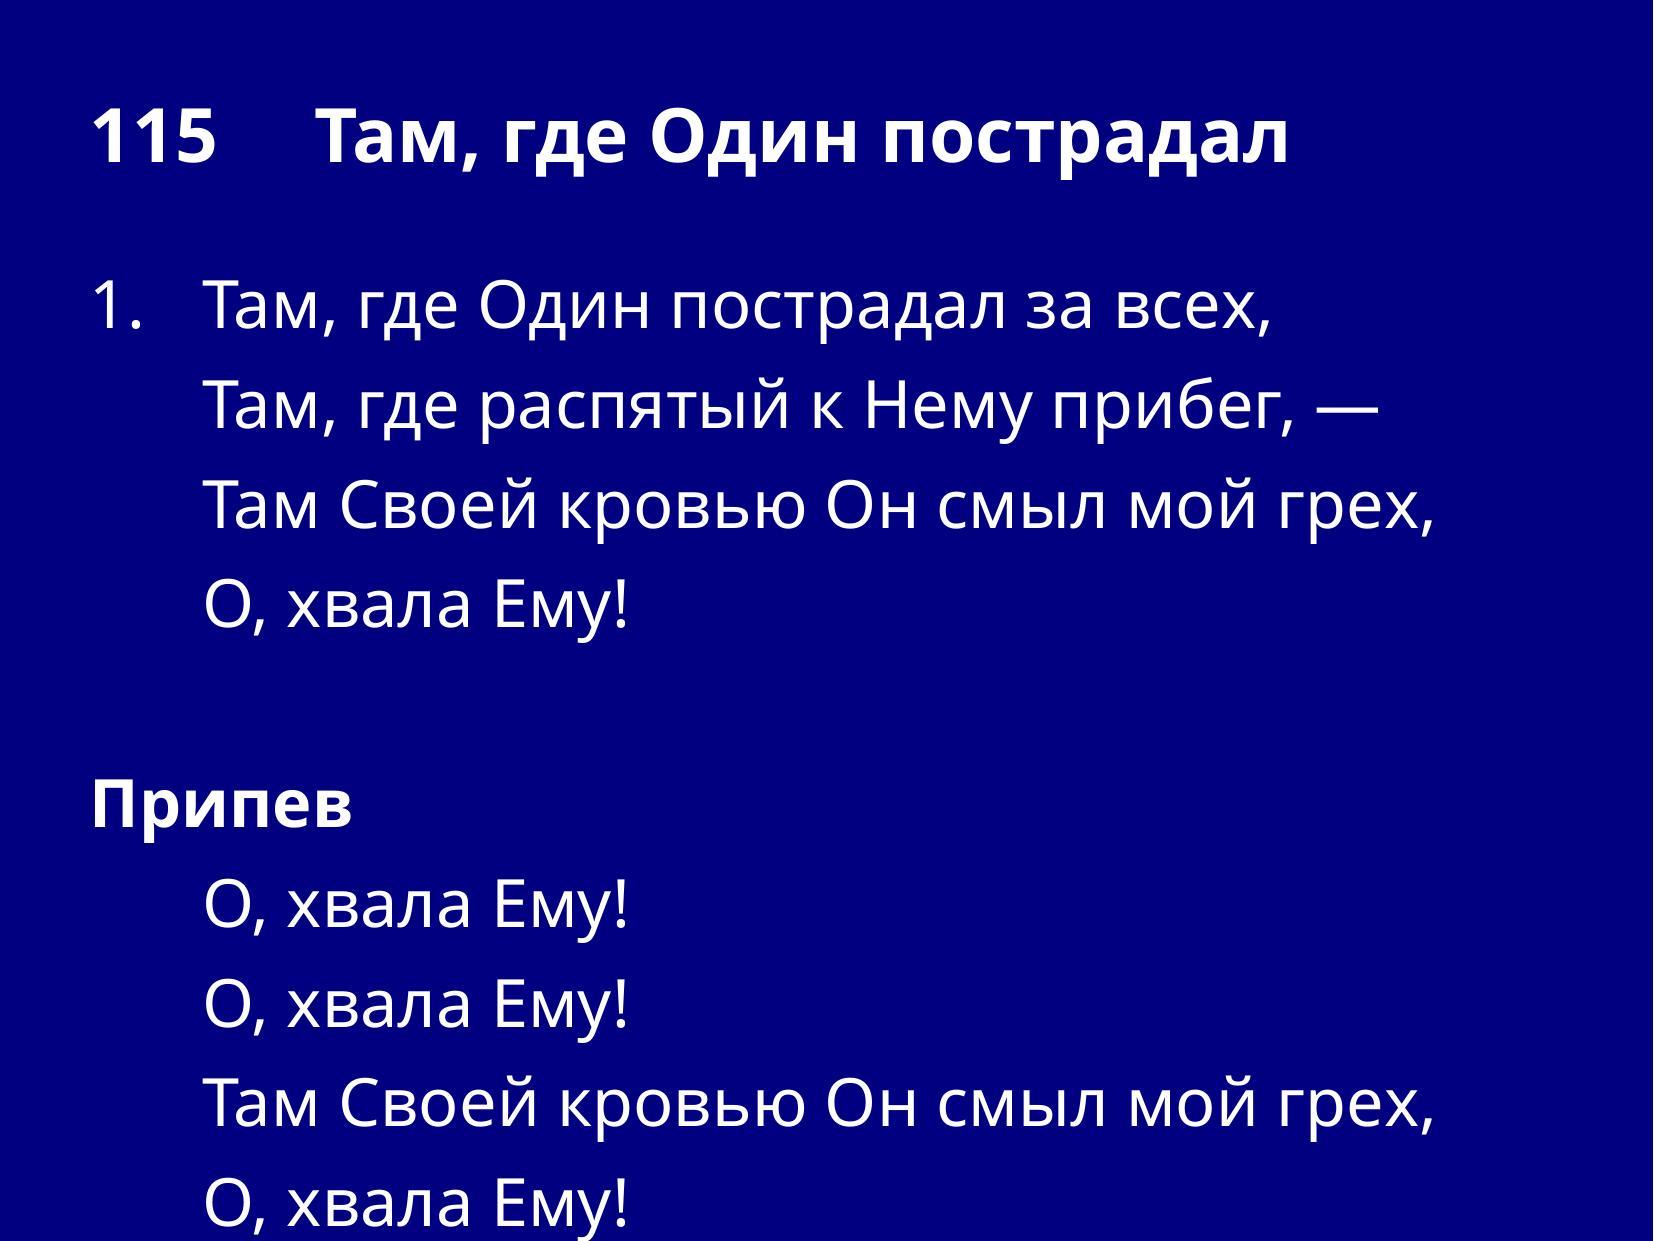

115	Там, где Один пострадал
1.	Там, где Один пострадал за всех,
	Там, где распятый к Нему прибег, —
	Там Своей кровью Он смыл мой грех,
	О, хвала Ему!
Припев
	О, хвала Ему!
	О, хвала Ему!
	Там Своей кровью Он смыл мой грех,
	О, хвала Ему!